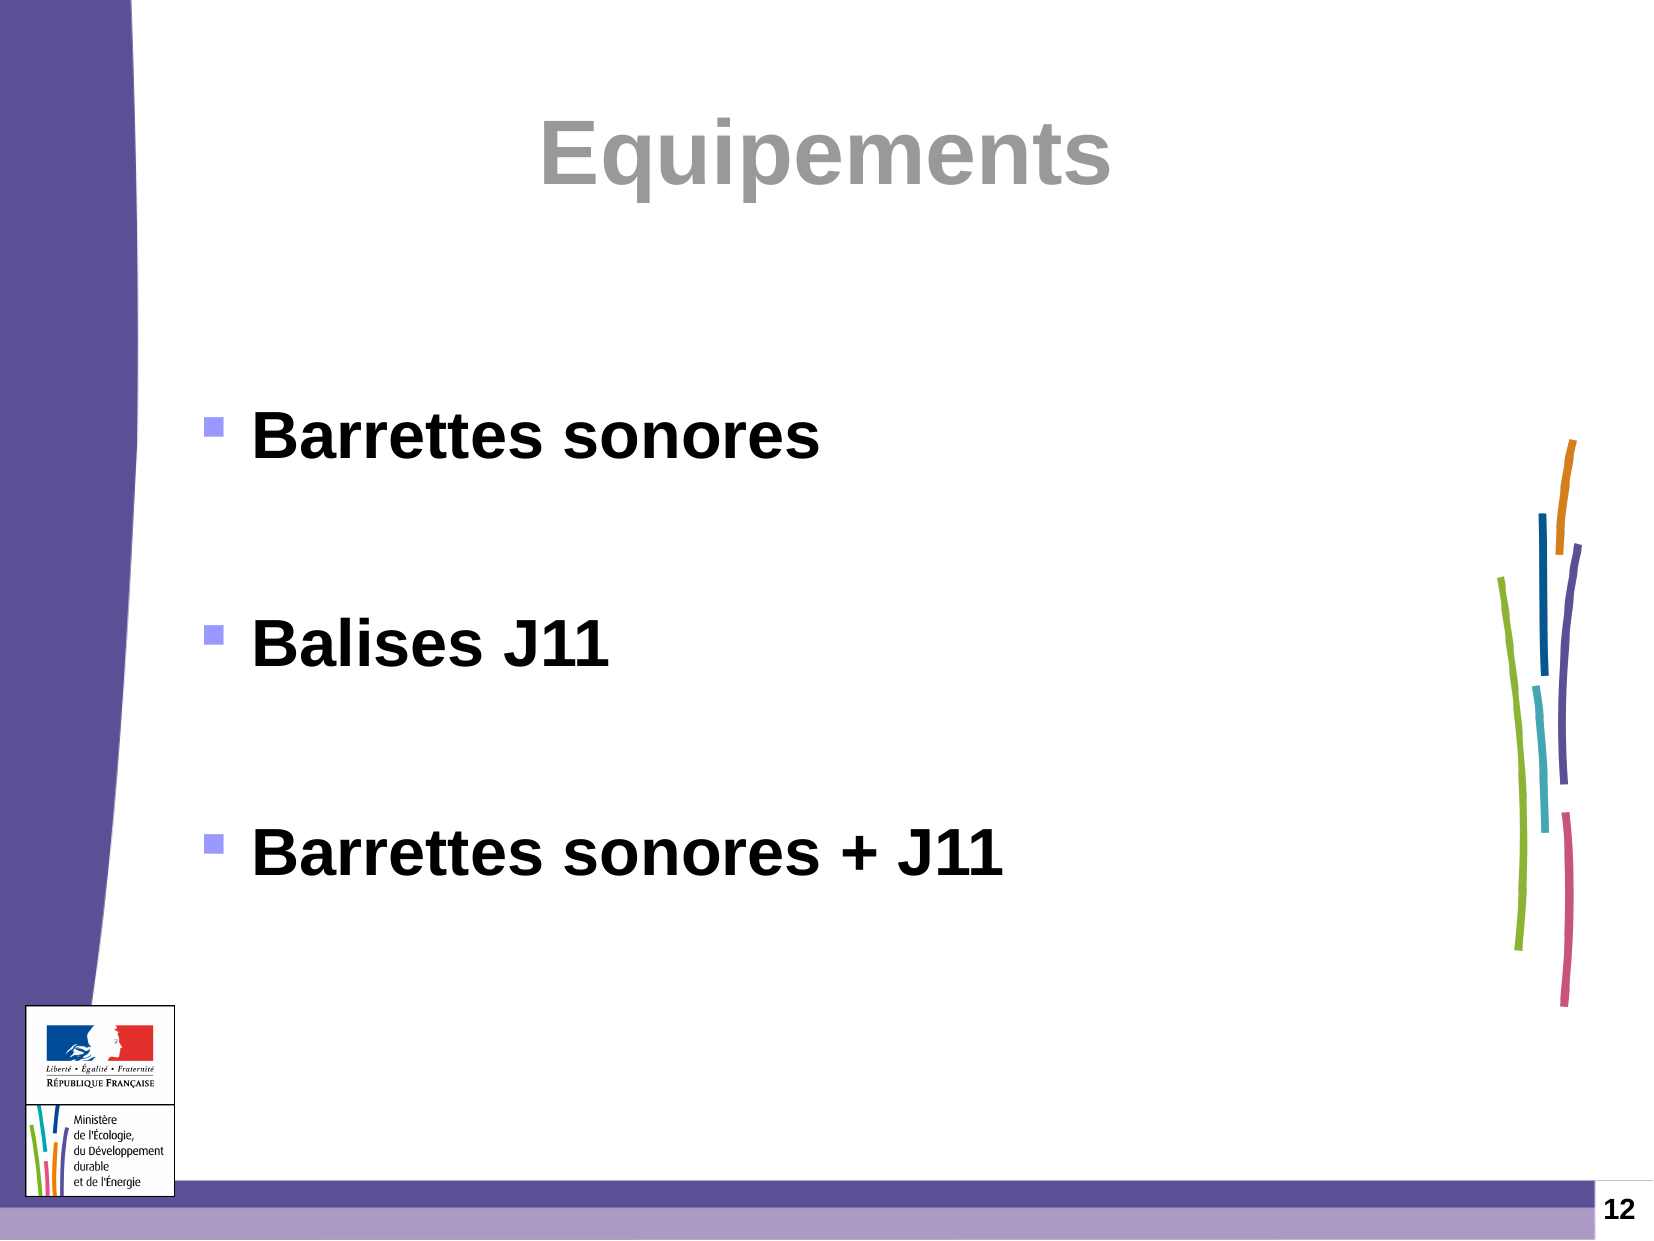

# Equipements
Barrettes sonores
Balises J11
Barrettes sonores + J11
12